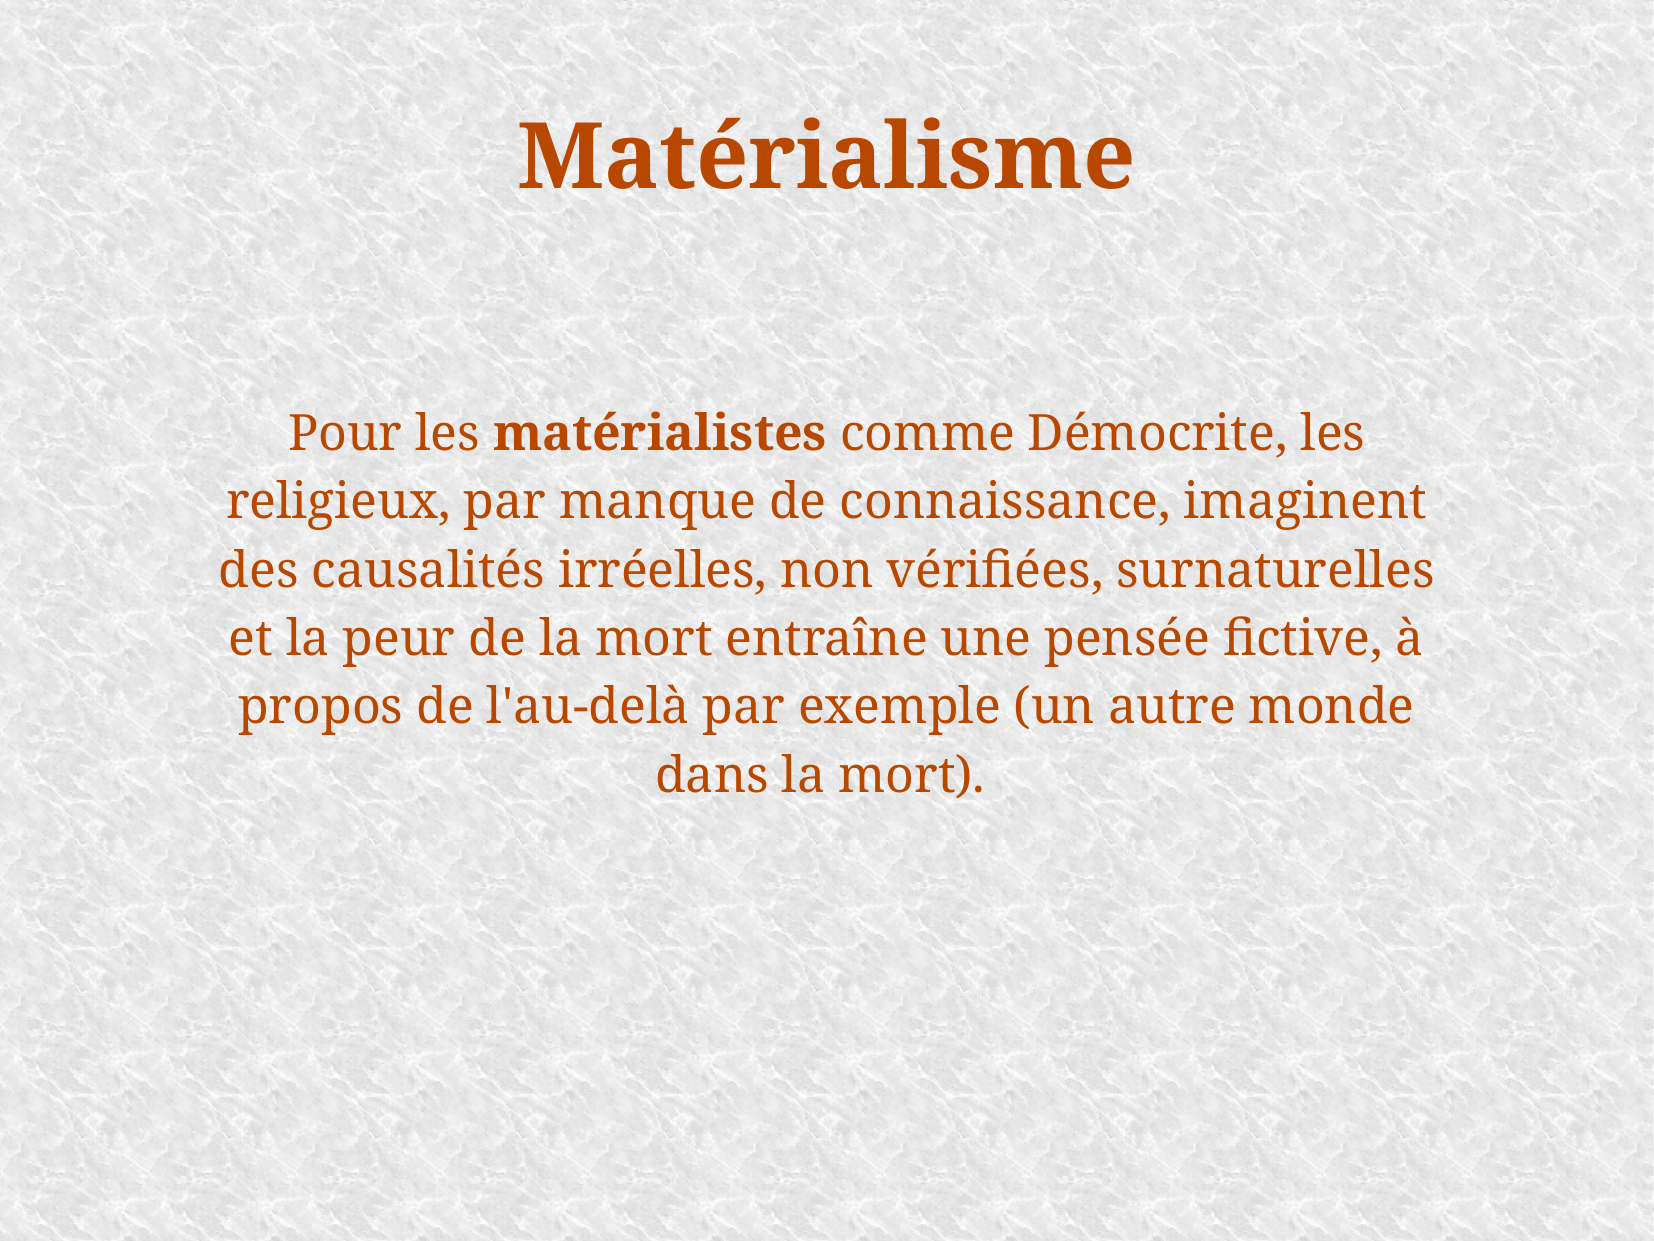

# Matérialisme
Pour les matérialistes comme Démocrite, les religieux, par manque de connaissance, imaginent des causalités irréelles, non vérifiées, surnaturelles et la peur de la mort entraîne une pensée fictive, à propos de l'au-delà par exemple (un autre monde dans la mort).